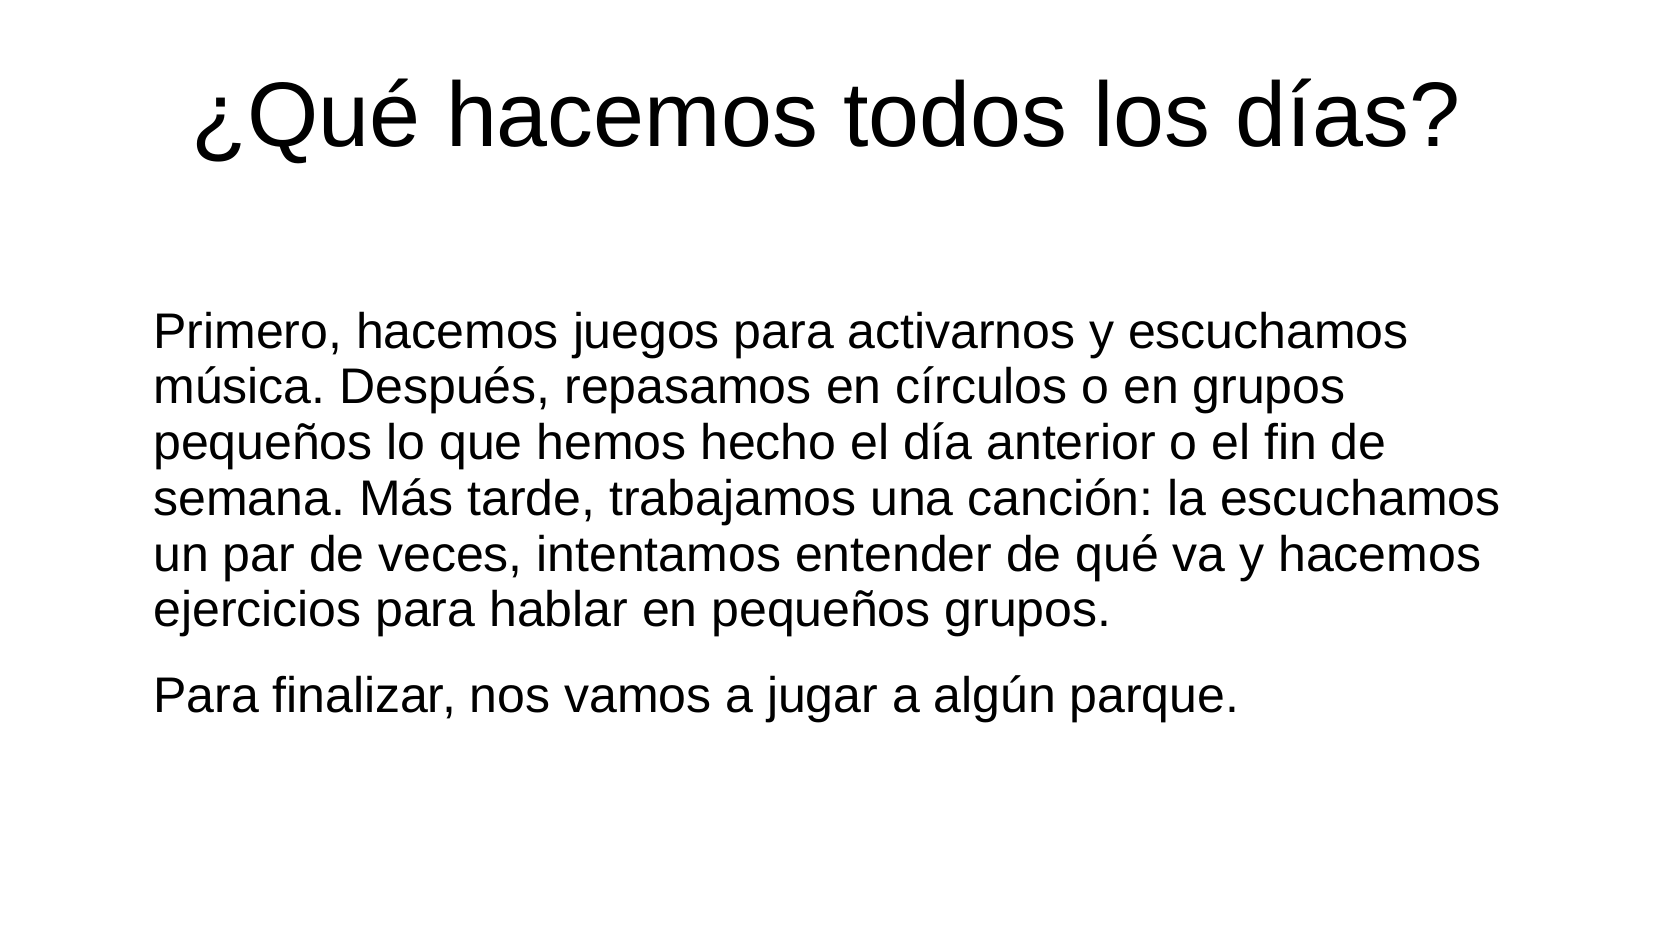

# ¿Qué hacemos todos los días?
Primero, hacemos juegos para activarnos y escuchamos música. Después, repasamos en círculos o en grupos pequeños lo que hemos hecho el día anterior o el fin de semana. Más tarde, trabajamos una canción: la escuchamos un par de veces, intentamos entender de qué va y hacemos ejercicios para hablar en pequeños grupos.
Para finalizar, nos vamos a jugar a algún parque.